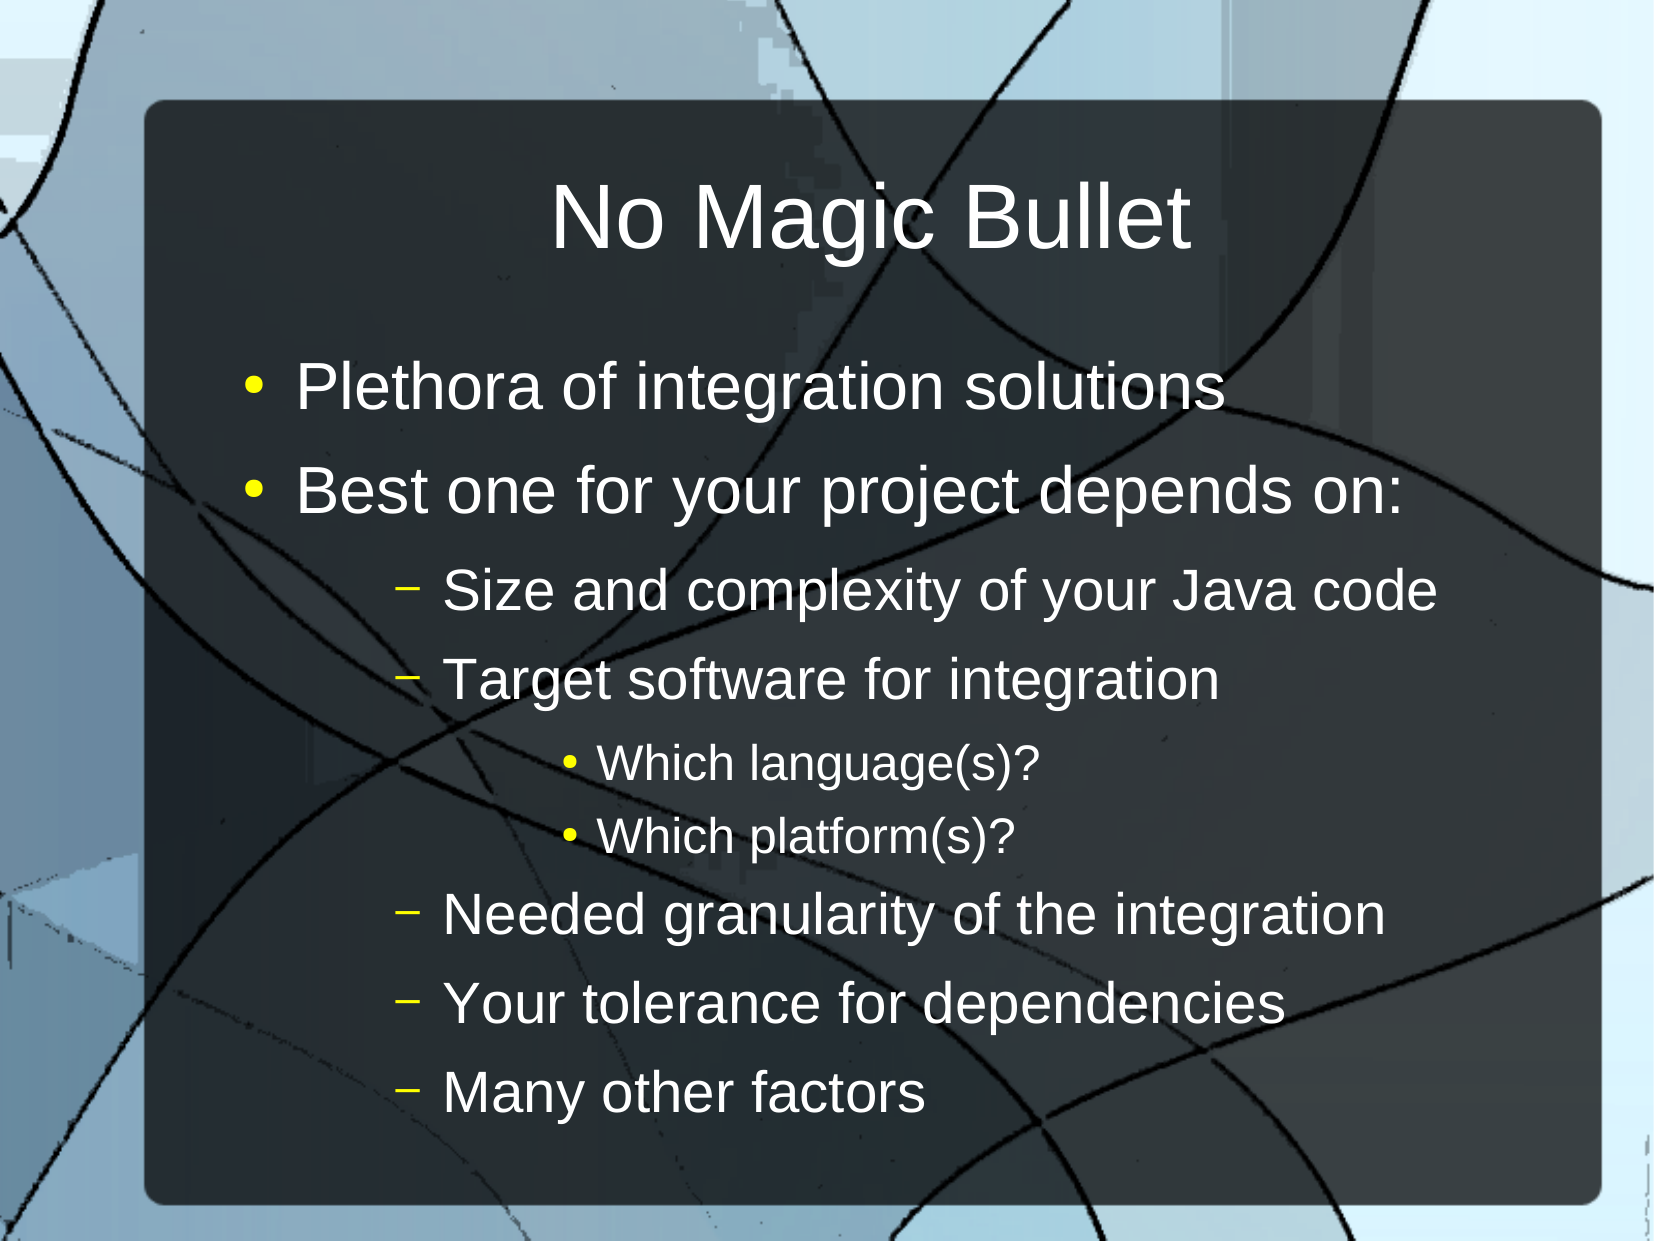

# No Magic Bullet
Plethora of integration solutions
Best one for your project depends on:
Size and complexity of your Java code
Target software for integration
Which language(s)?
Which platform(s)?
Needed granularity of the integration
Your tolerance for dependencies
Many other factors